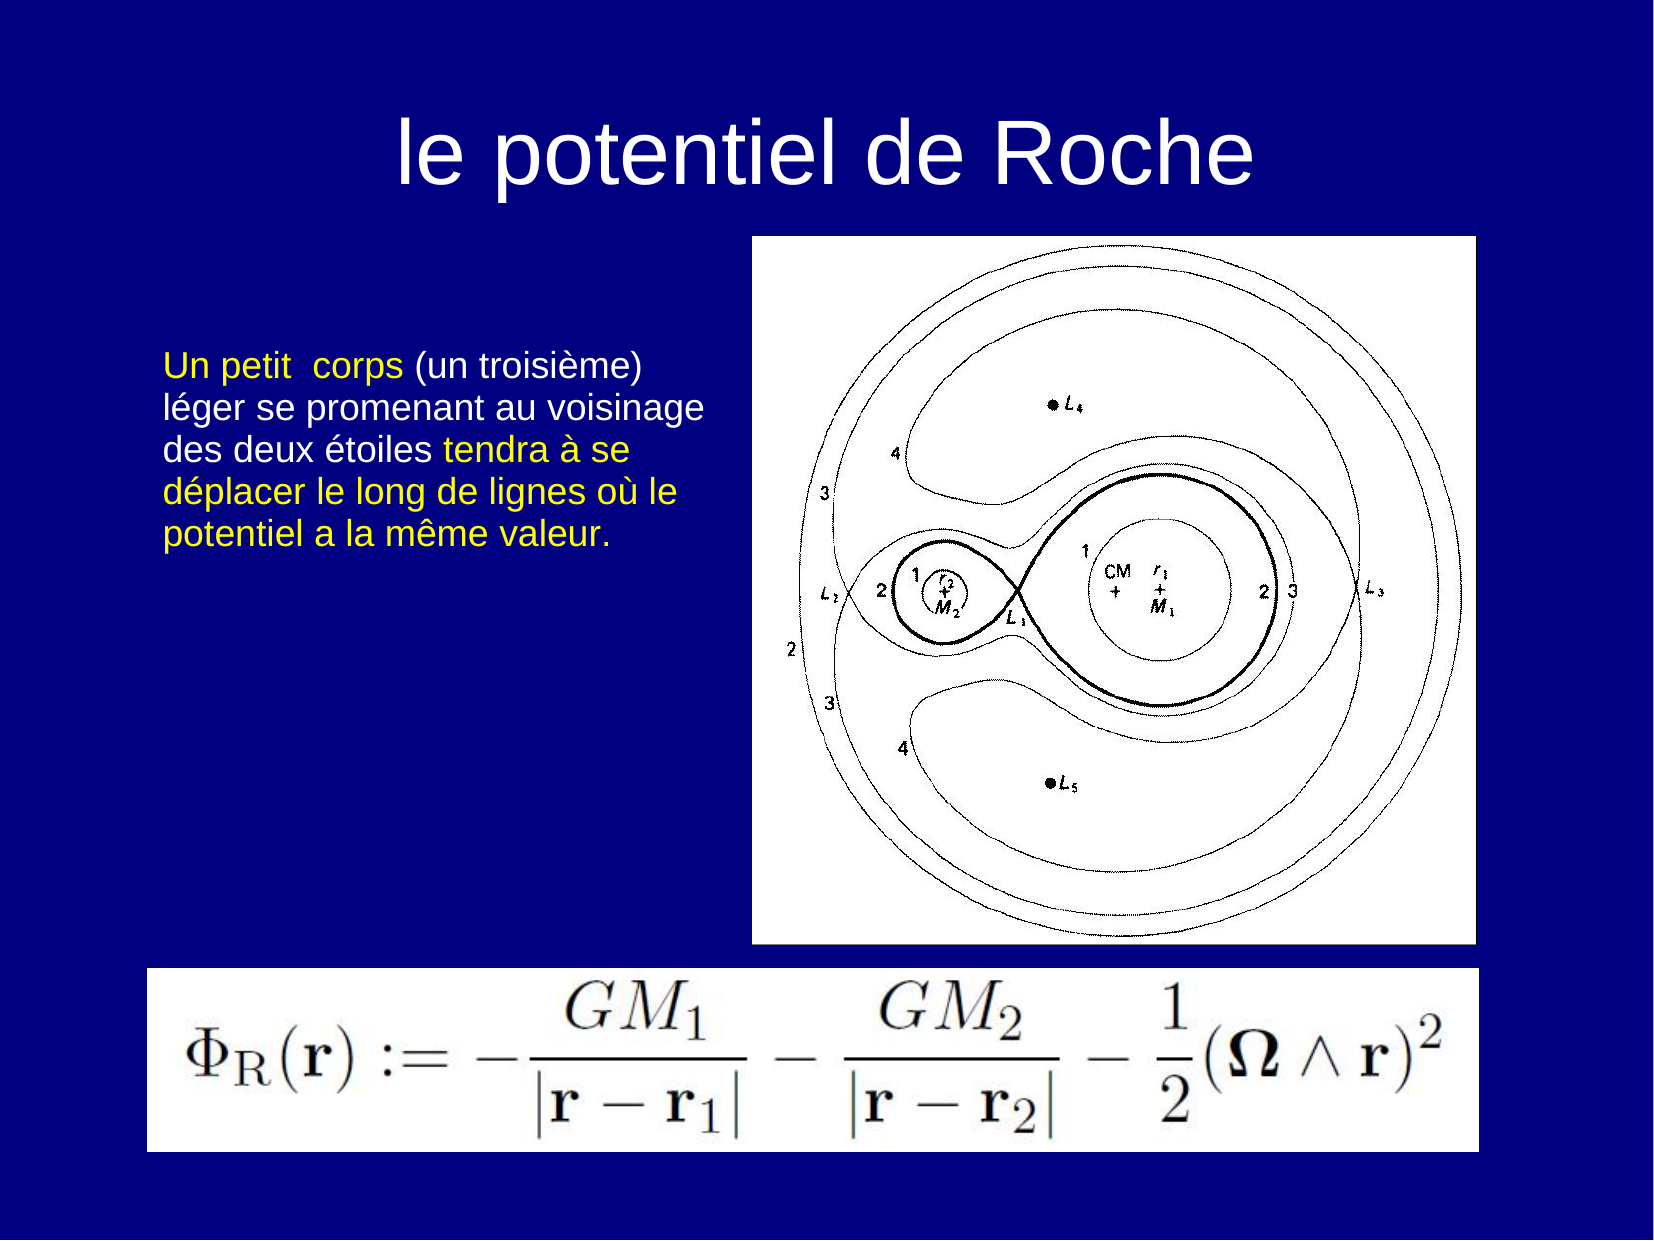

# le potentiel de Roche
Un petit corps (un troisième) léger se promenant au voisinage des deux étoiles tendra à se déplacer le long de lignes où le potentiel a la même valeur.